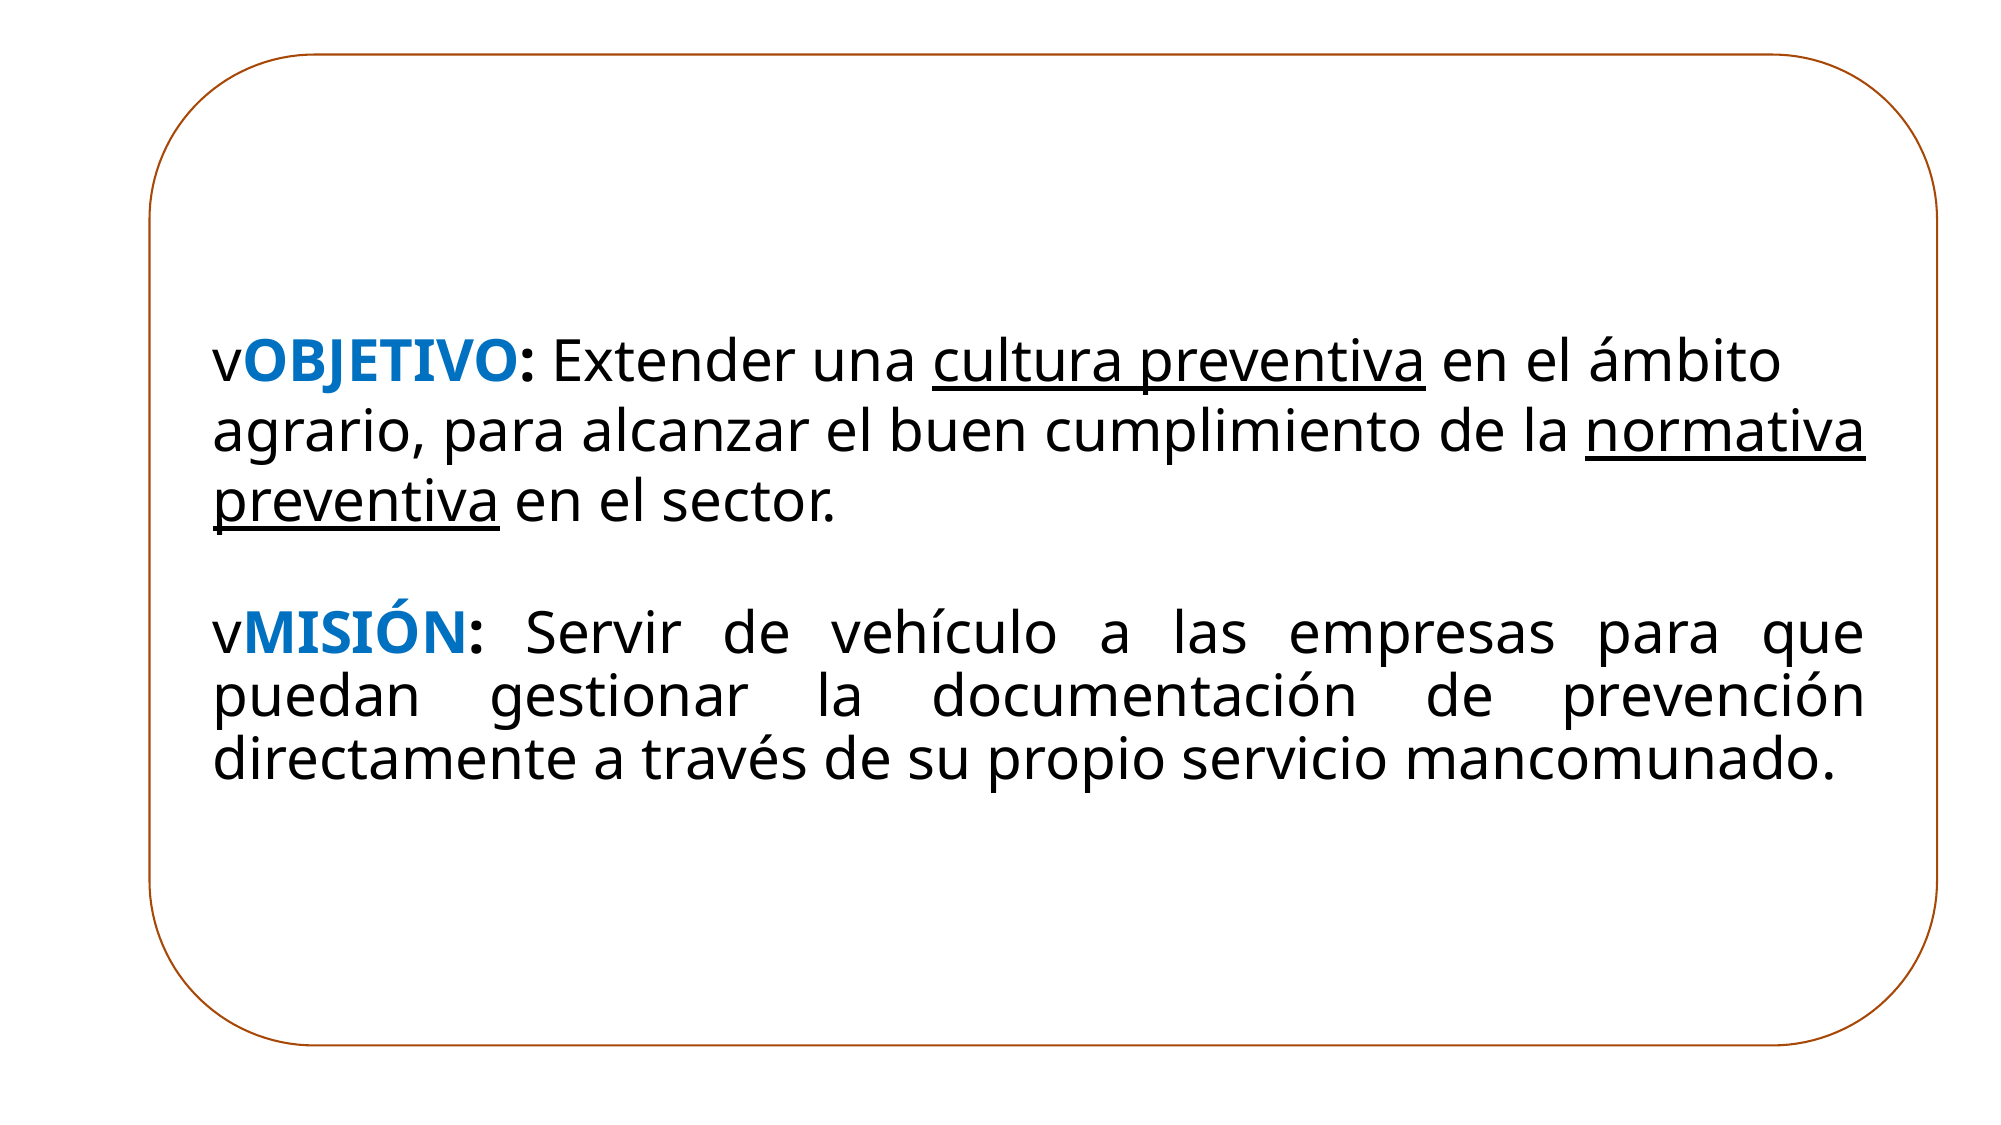

OBJETIVO: Extender una cultura preventiva en el ámbito agrario, para alcanzar el buen cumplimiento de la normativa preventiva en el sector.
MISIÓN: Servir de vehículo a las empresas para que puedan gestionar la documentación de prevención directamente a través de su propio servicio mancomunado.